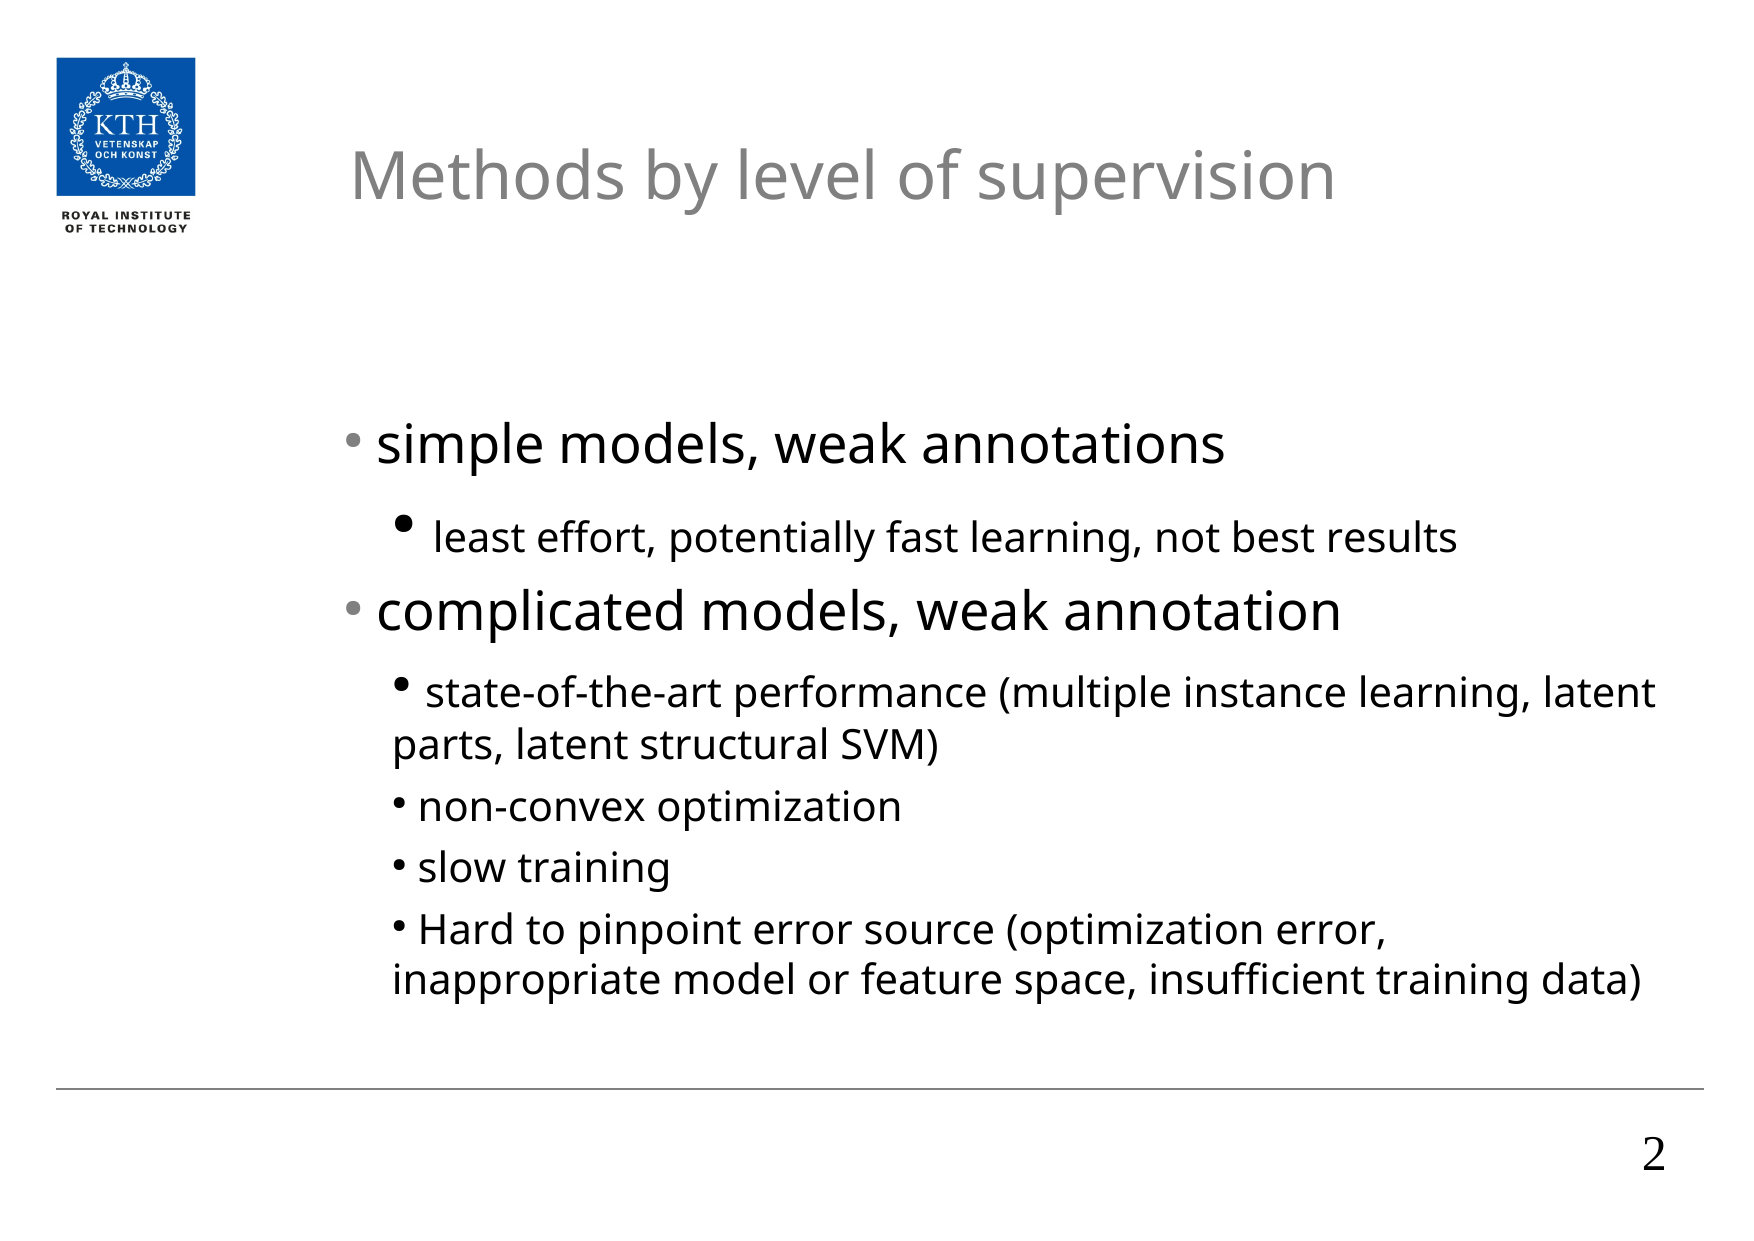

# Methods by level of supervision
 simple models, weak annotations
 least effort, potentially fast learning, not best results
 complicated models, weak annotation
 state-of-the-art performance (multiple instance learning, latent parts, latent structural SVM)
 non-convex optimization
 slow training
 Hard to pinpoint error source (optimization error, inappropriate model or feature space, insufficient training data)
2